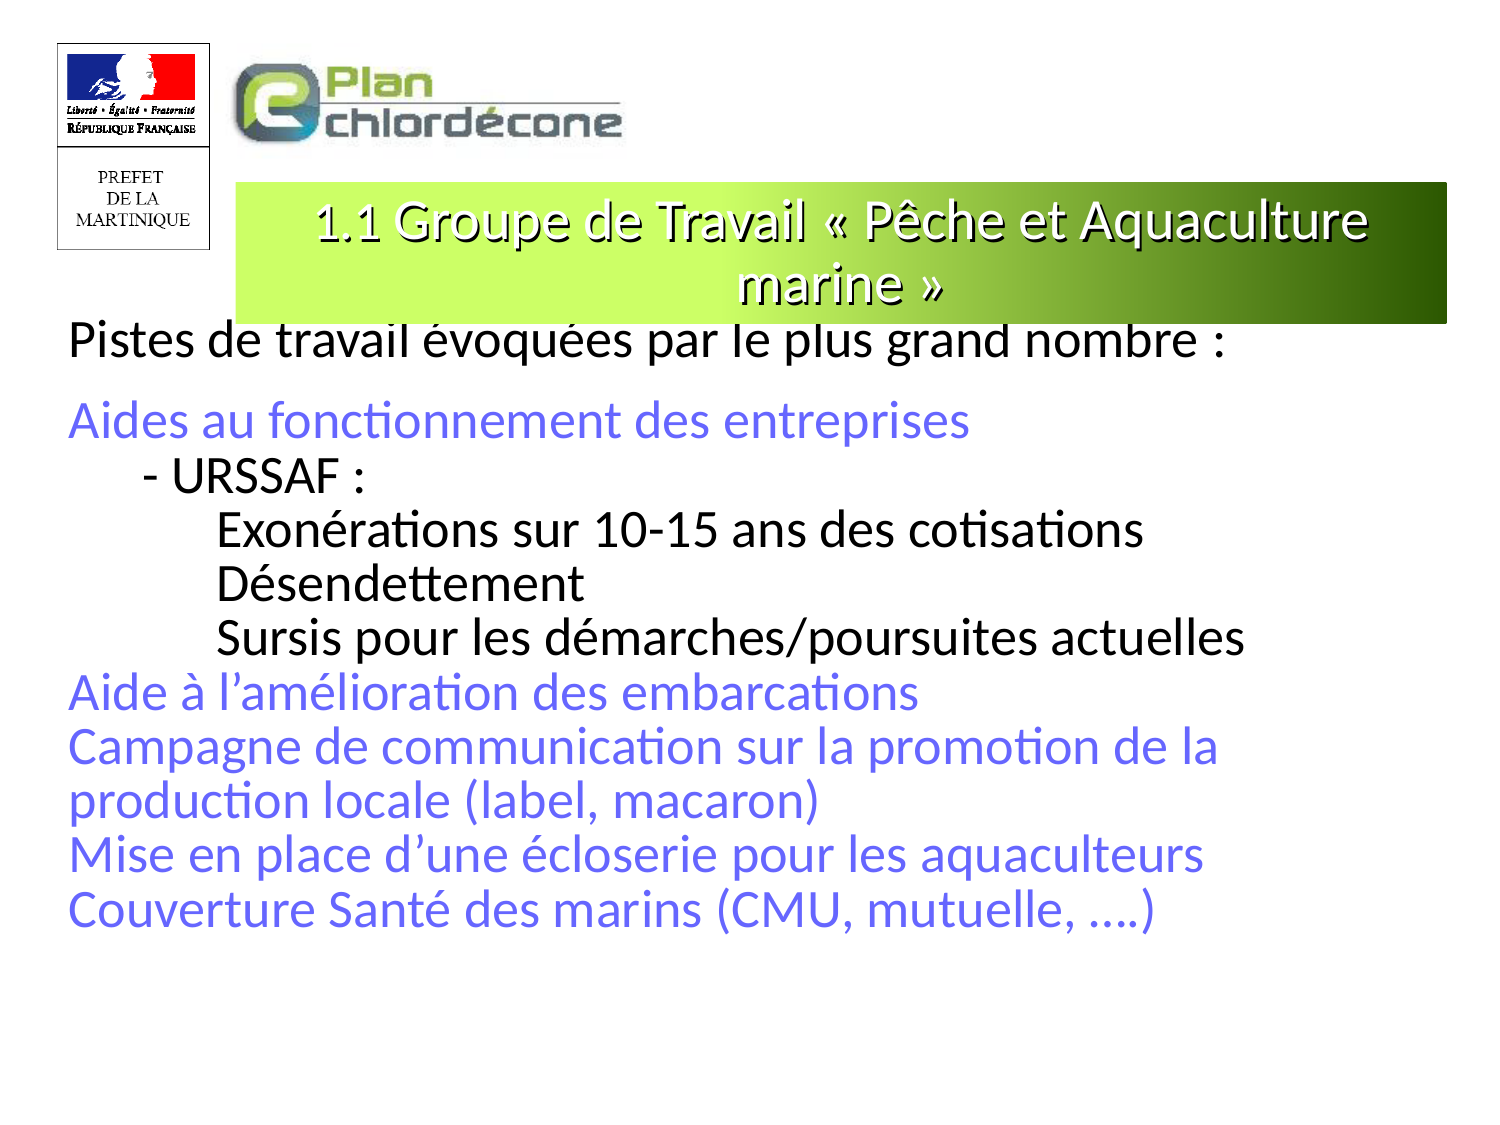

1.1 Groupe de Travail « Pêche et Aquaculture marine »
Pistes de travail évoquées par le plus grand nombre :
Aides au fonctionnement des entreprises
	- URSSAF :
		Exonérations sur 10-15 ans des cotisations
		Désendettement
		Sursis pour les démarches/poursuites actuelles
Aide à l’amélioration des embarcations
Campagne de communication sur la promotion de la production locale (label, macaron)
Mise en place d’une écloserie pour les aquaculteurs
Couverture Santé des marins (CMU, mutuelle, ….)